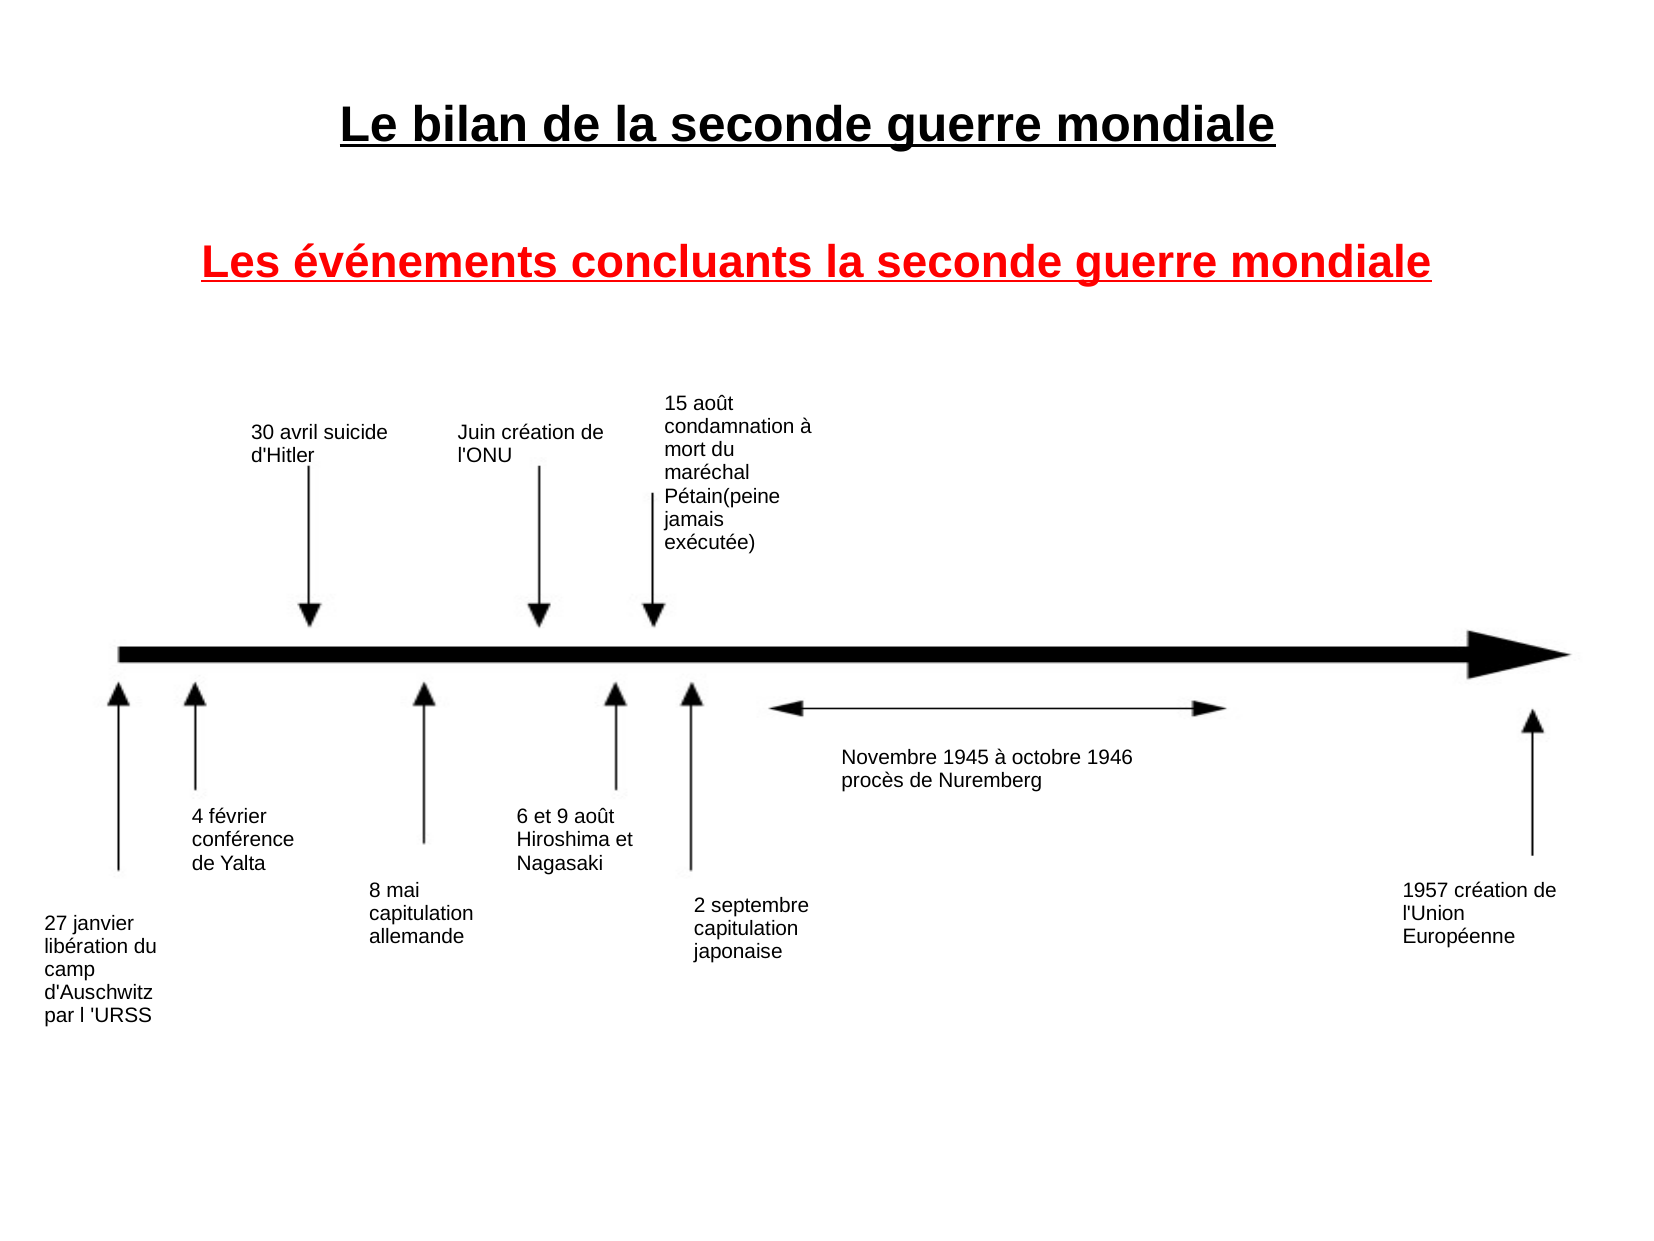

Le bilan de la seconde guerre mondiale
Les événements concluants la seconde guerre mondiale
15 août condamnation à mort du maréchal Pétain(peine jamais exécutée)
30 avril suicide d'Hitler
Juin création de l'ONU
Novembre 1945 à octobre 1946 procès de Nuremberg
4 février conférence de Yalta
6 et 9 août Hiroshima et Nagasaki
8 mai capitulation allemande
1957 création de l'Union Européenne
2 septembre capitulation japonaise
27 janvier libération du camp d'Auschwitz par l 'URSS